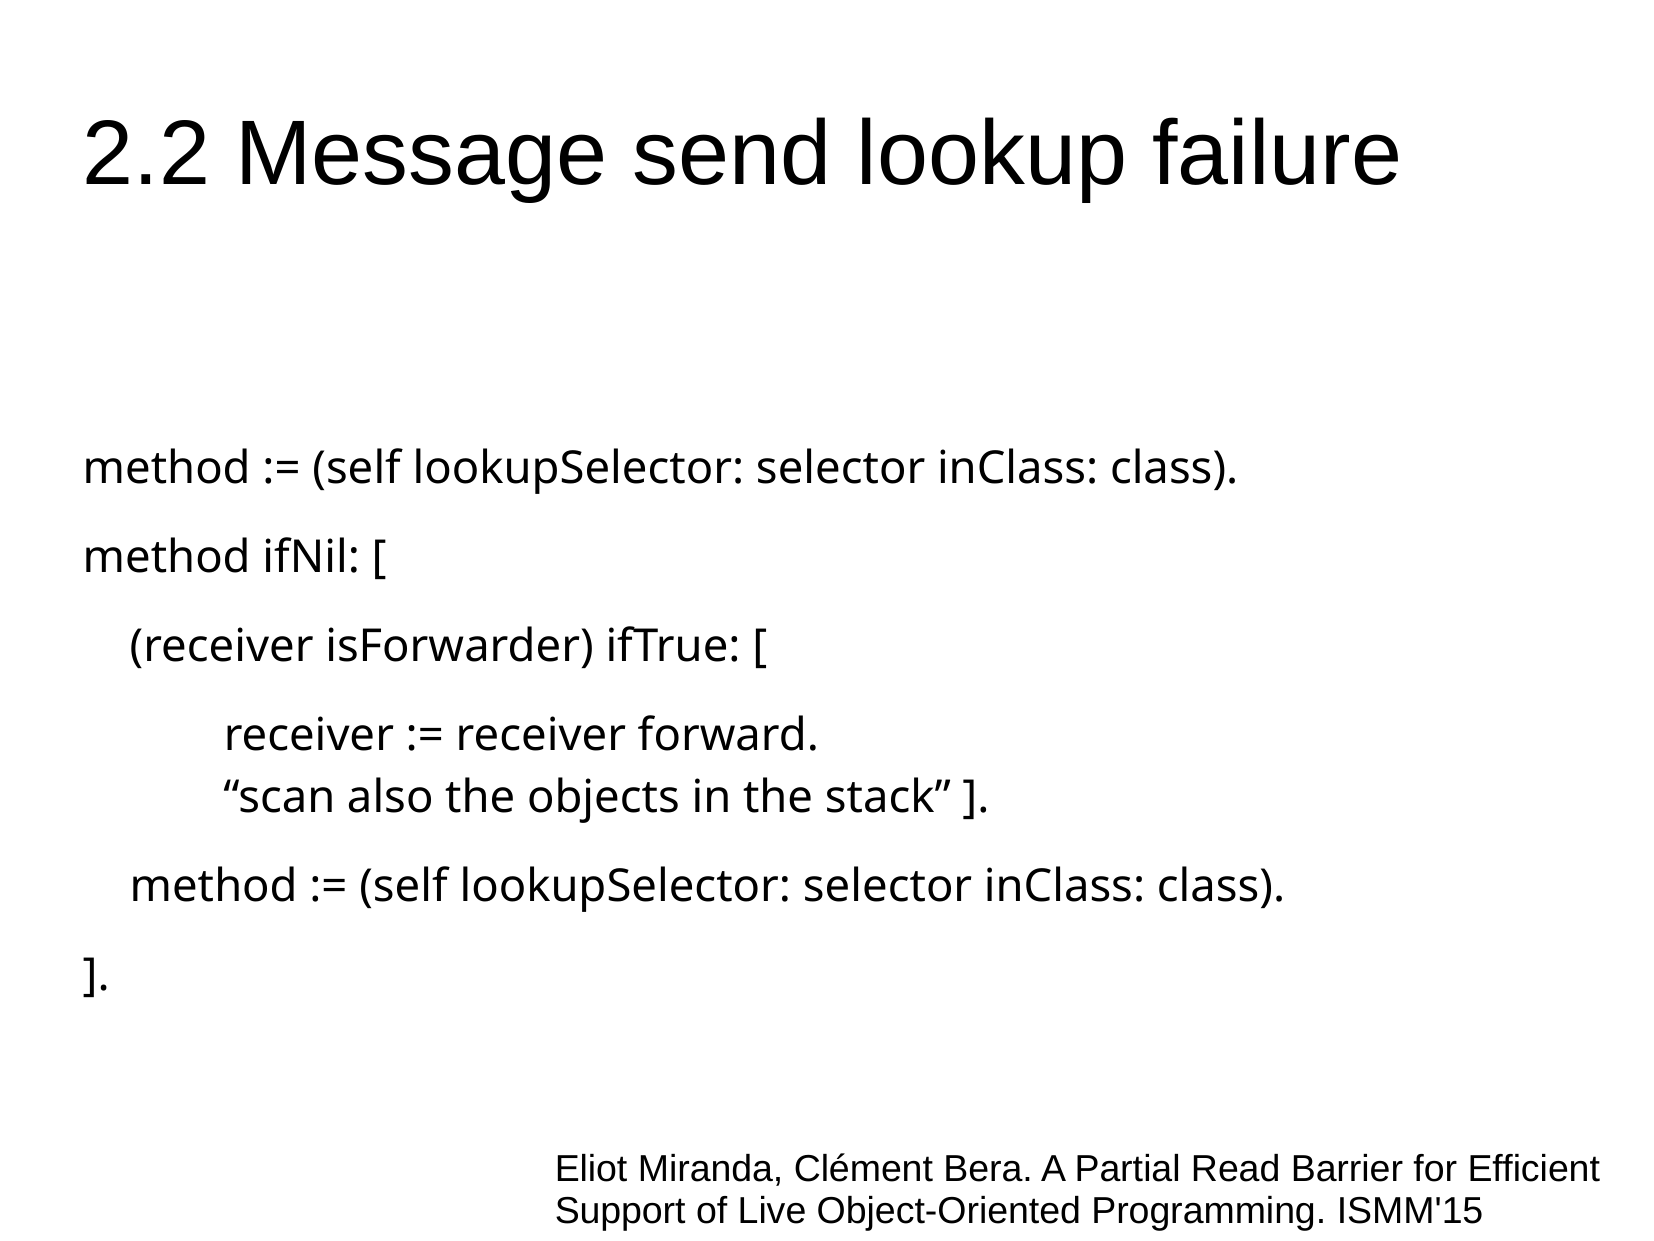

# 2.2 Message send lookup failure
method := (self lookupSelector: selector inClass: class).
method ifNil: [
 (receiver isForwarder) ifTrue: [
 receiver := receiver forward.
 “scan also the objects in the stack” ].
 method := (self lookupSelector: selector inClass: class).
].
Eliot Miranda, Clément Bera. A Partial Read Barrier for Efficient Support of Live Object-Oriented Programming. ISMM'15